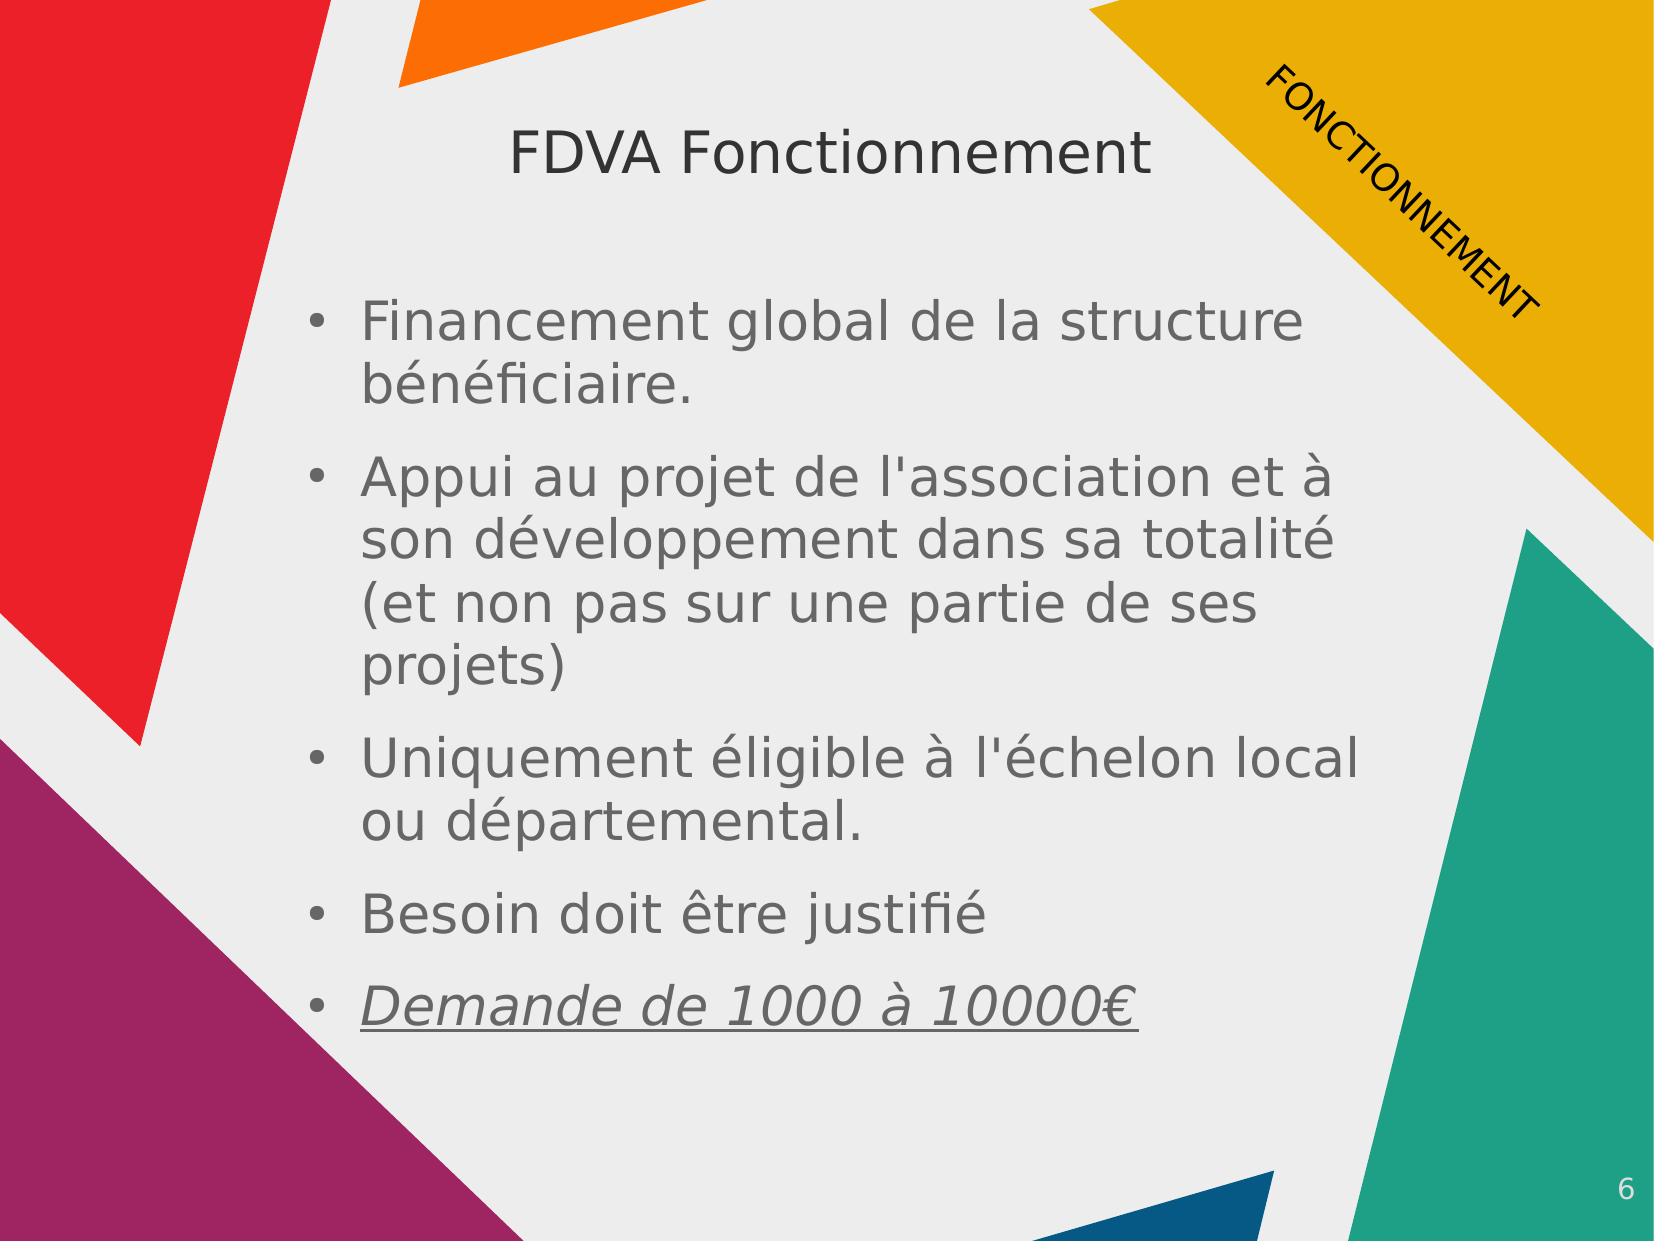

# FDVA Fonctionnement
FONCTIONNEMENT
Financement global de la structure bénéficiaire.
Appui au projet de l'association et à son développement dans sa totalité (et non pas sur une partie de ses projets)
Uniquement éligible à l'échelon local ou départemental.
Besoin doit être justifié
Demande de 1000 à 10000€
6